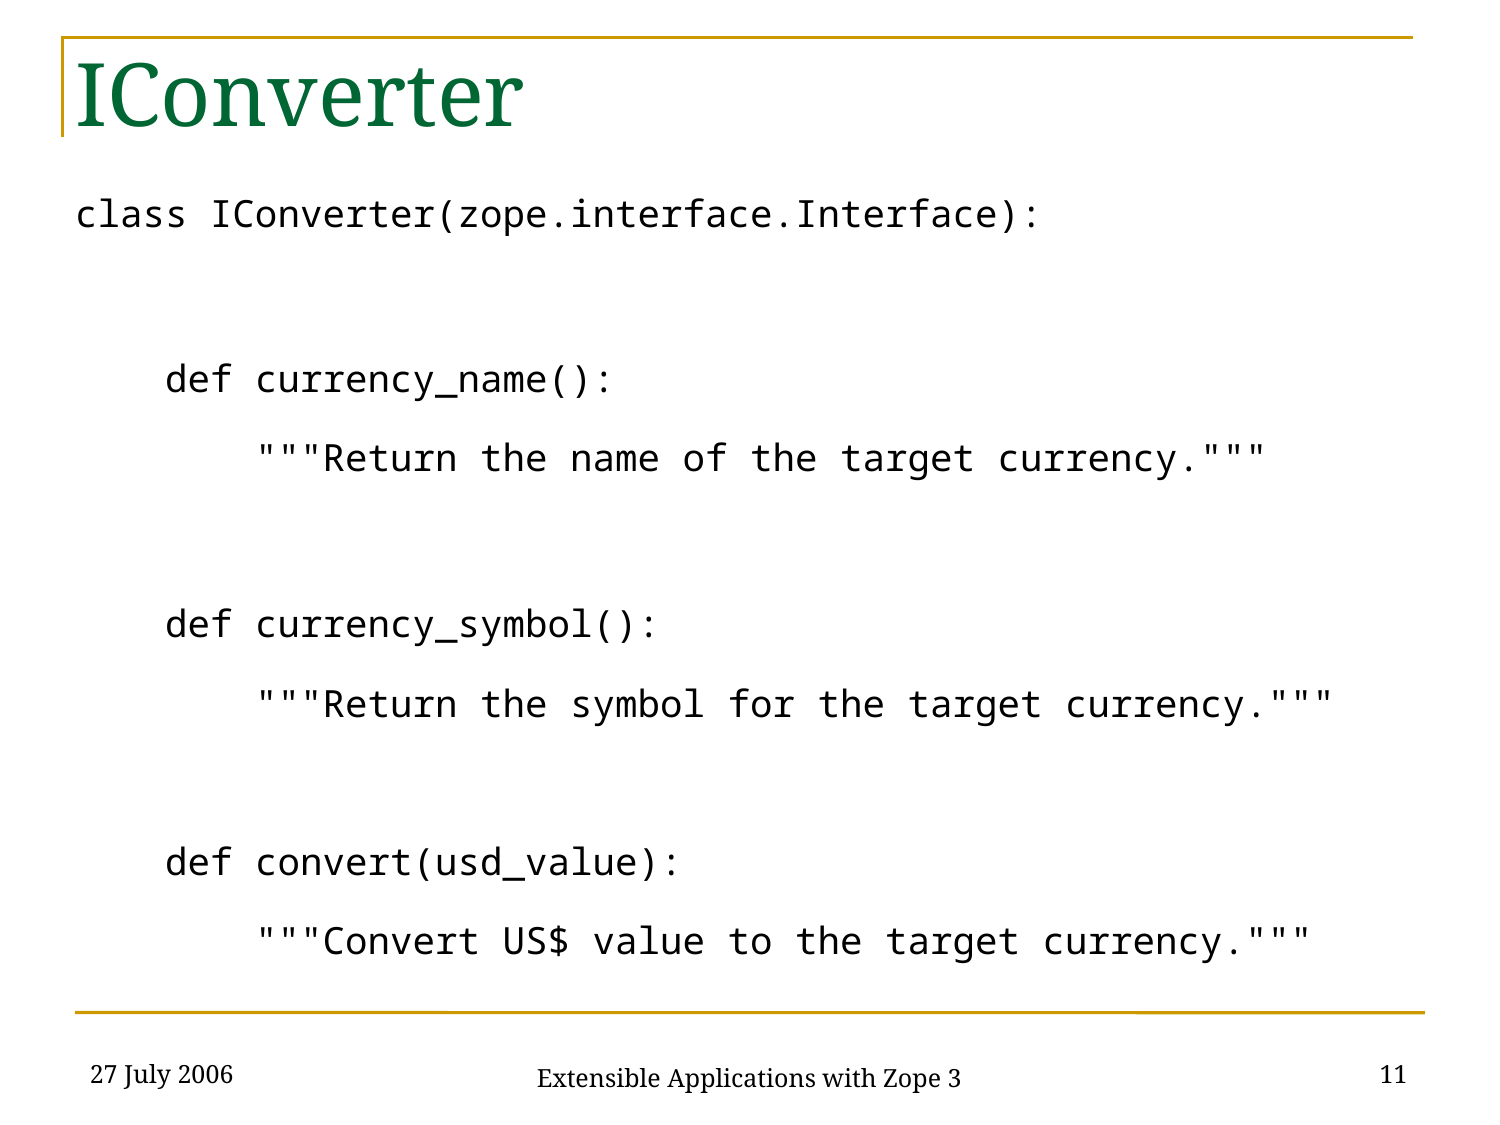

# IConverter
class IConverter(zope.interface.Interface):
 def currency_name():
 """Return the name of the target currency."""
 def currency_symbol():
 """Return the symbol for the target currency."""
 def convert(usd_value):
 """Convert US$ value to the target currency."""
Extensible Applications with Zope 3
27 July 2006
11